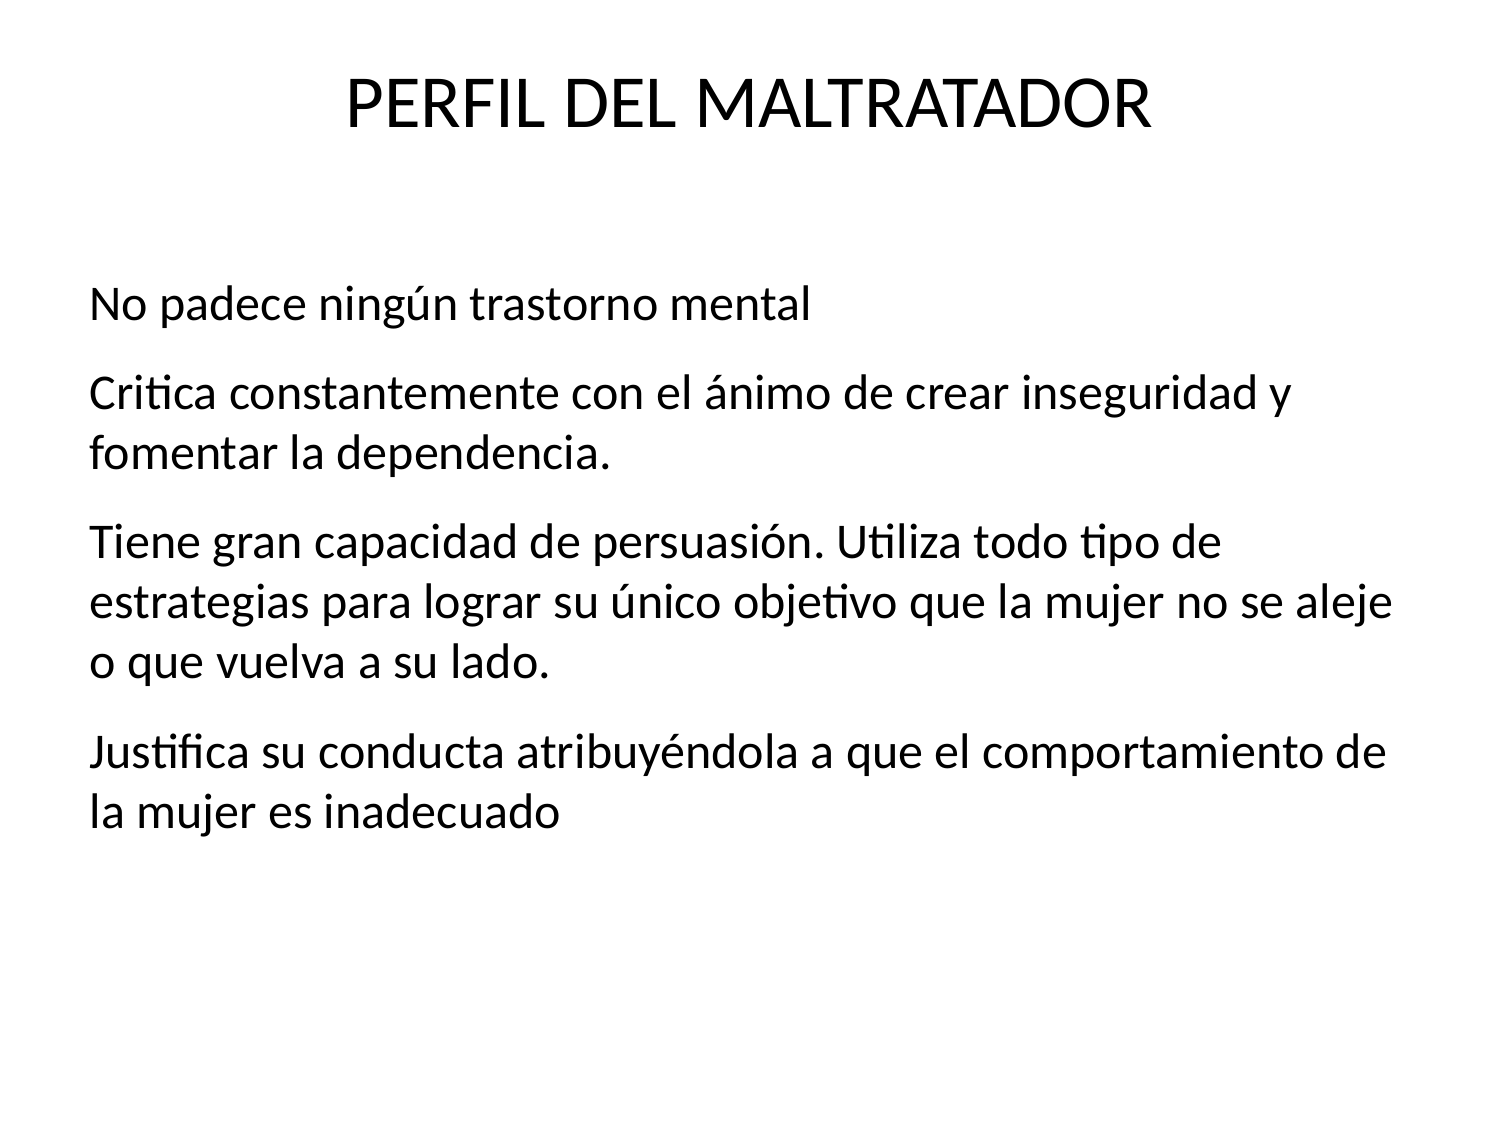

# PERFIL DEL MALTRATADOR
No padece ningún trastorno mental
Critica constantemente con el ánimo de crear inseguridad y fomentar la dependencia.
Tiene gran capacidad de persuasión. Utiliza todo tipo de estrategias para lograr su único objetivo que la mujer no se aleje o que vuelva a su lado.
Justifica su conducta atribuyéndola a que el comportamiento de la mujer es inadecuado